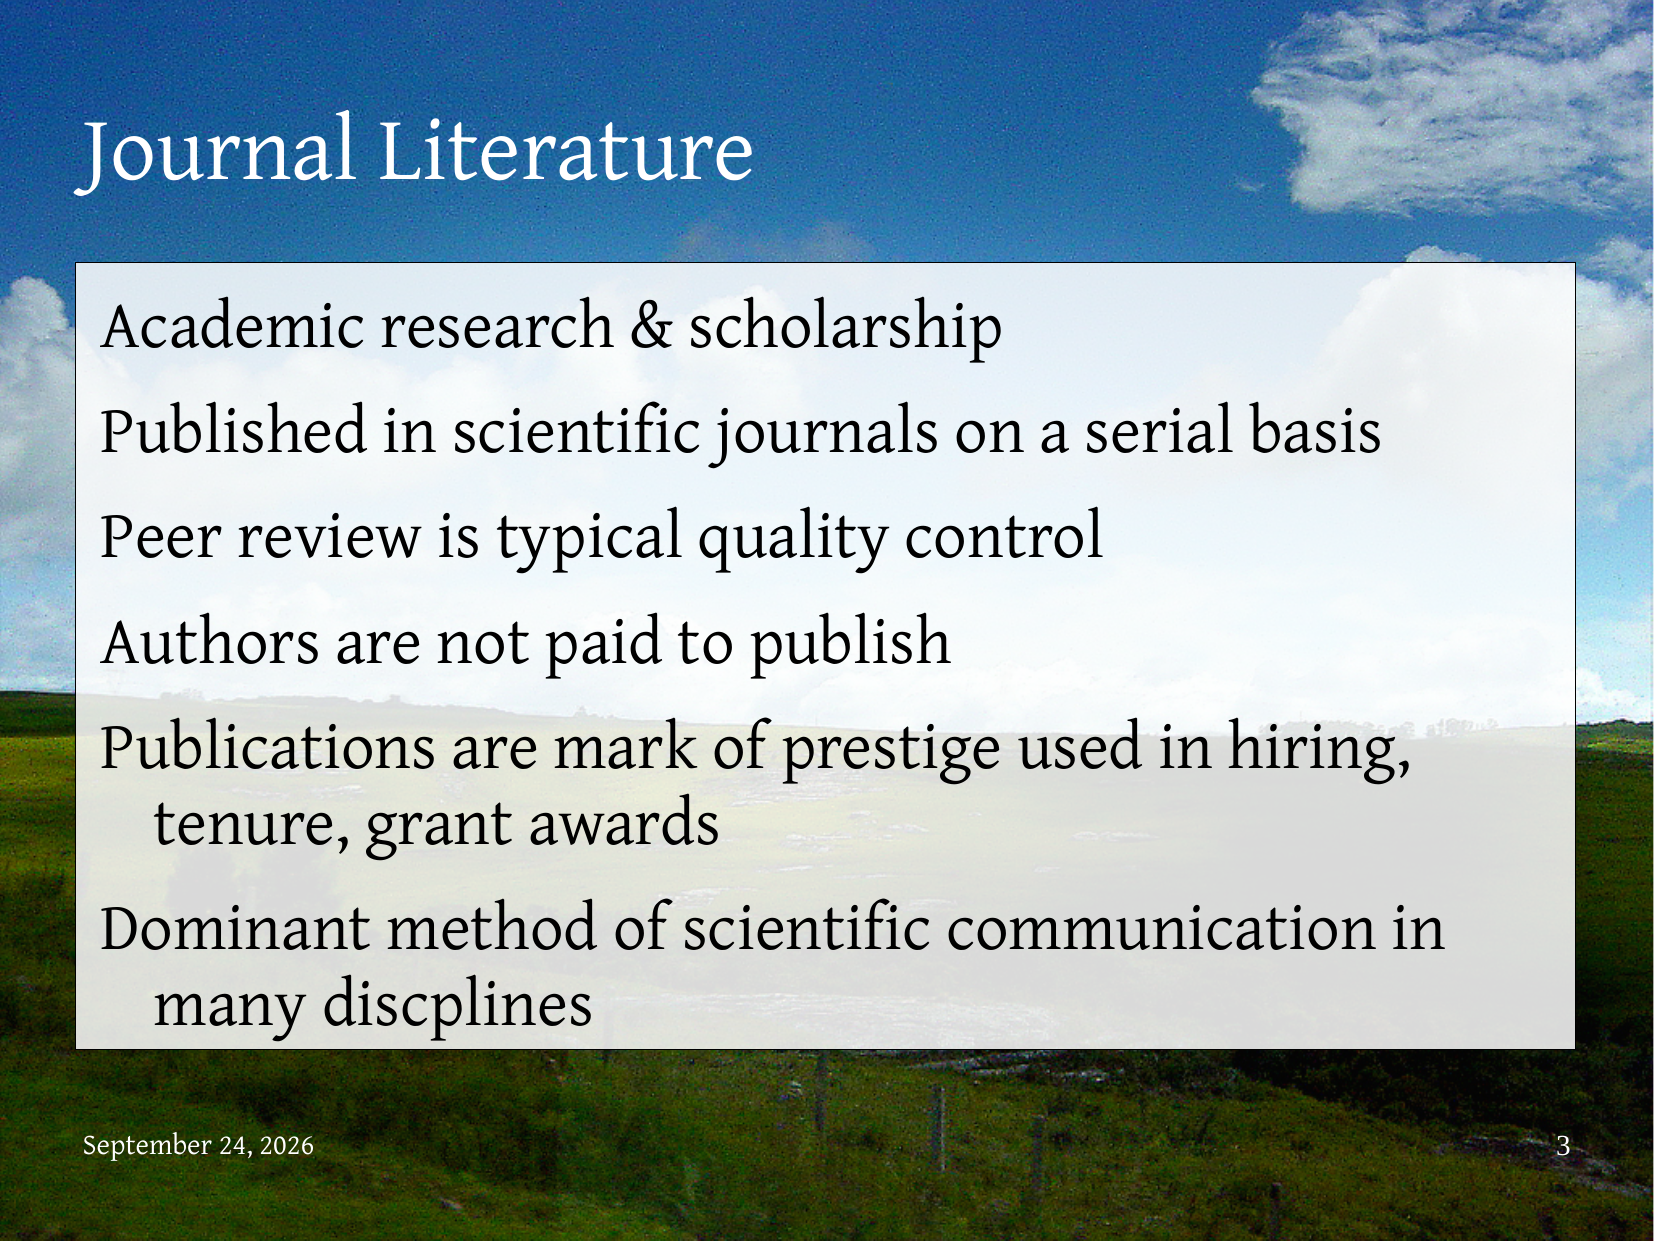

# Journal Literature
Academic research & scholarship
Published in scientific journals on a serial basis
Peer review is typical quality control
Authors are not paid to publish
Publications are mark of prestige used in hiring, tenure, grant awards
Dominant method of scientific communication in many discplines
3